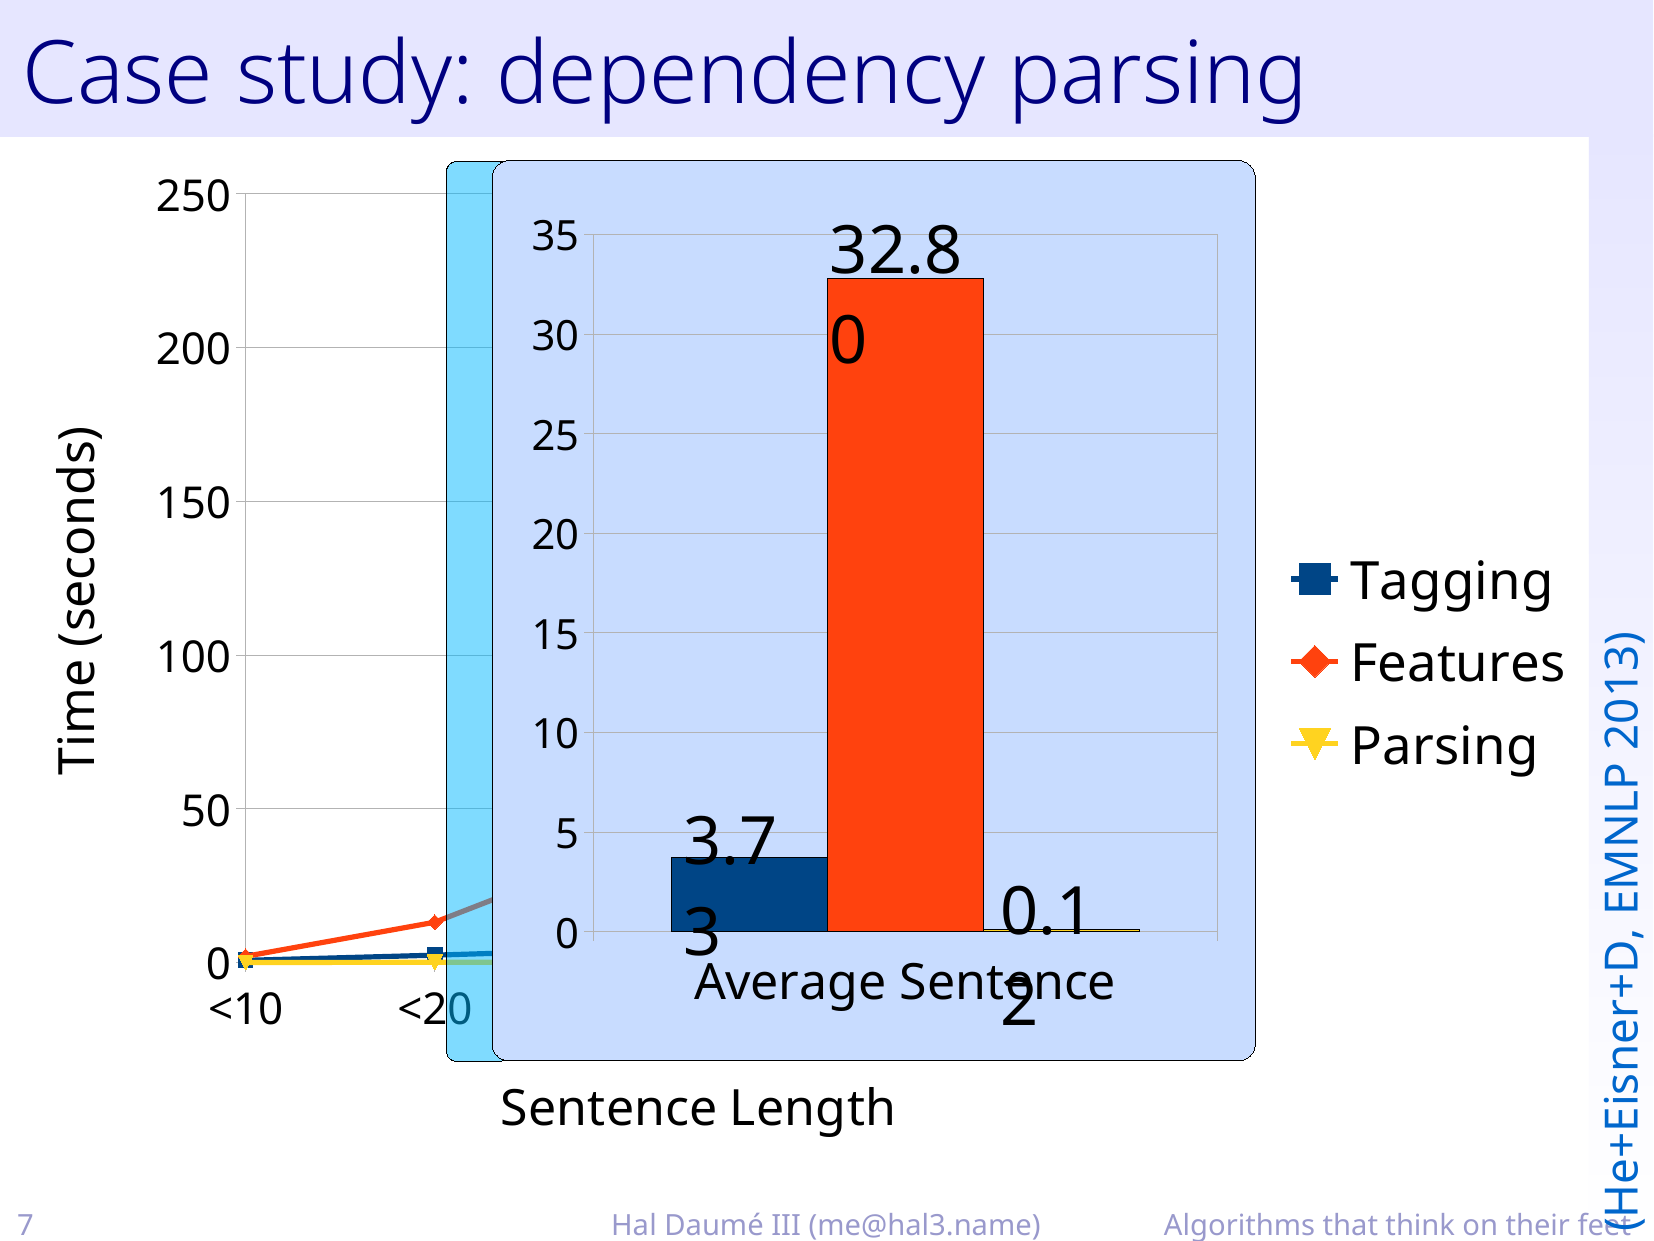

# Case study: dependency parsing
### Chart
| Category | Tagging | Features | Parsing |
|---|---|---|---|
| <10 | 0.7 | 2.0 | 0.008 |
| <20 | 2.4 | 13.1 | 0.06 |
| <30 | 4.3 | 37.0 | 0.125 |
| <40 | 5.9 | 82.8 | 0.19 |
| <50 | 7.32 | 134.5 | 0.31 |
| >=50 | 14.0 | 230.5 | 0.36 |
### Chart
| Category | Tagging | Features | Parsing |
|---|---|---|---|
| Average Sentence | 3.73 | 32.8 | 0.118 |32.80
3.73
0.12
(He+Eisner+D, EMNLP 2013)